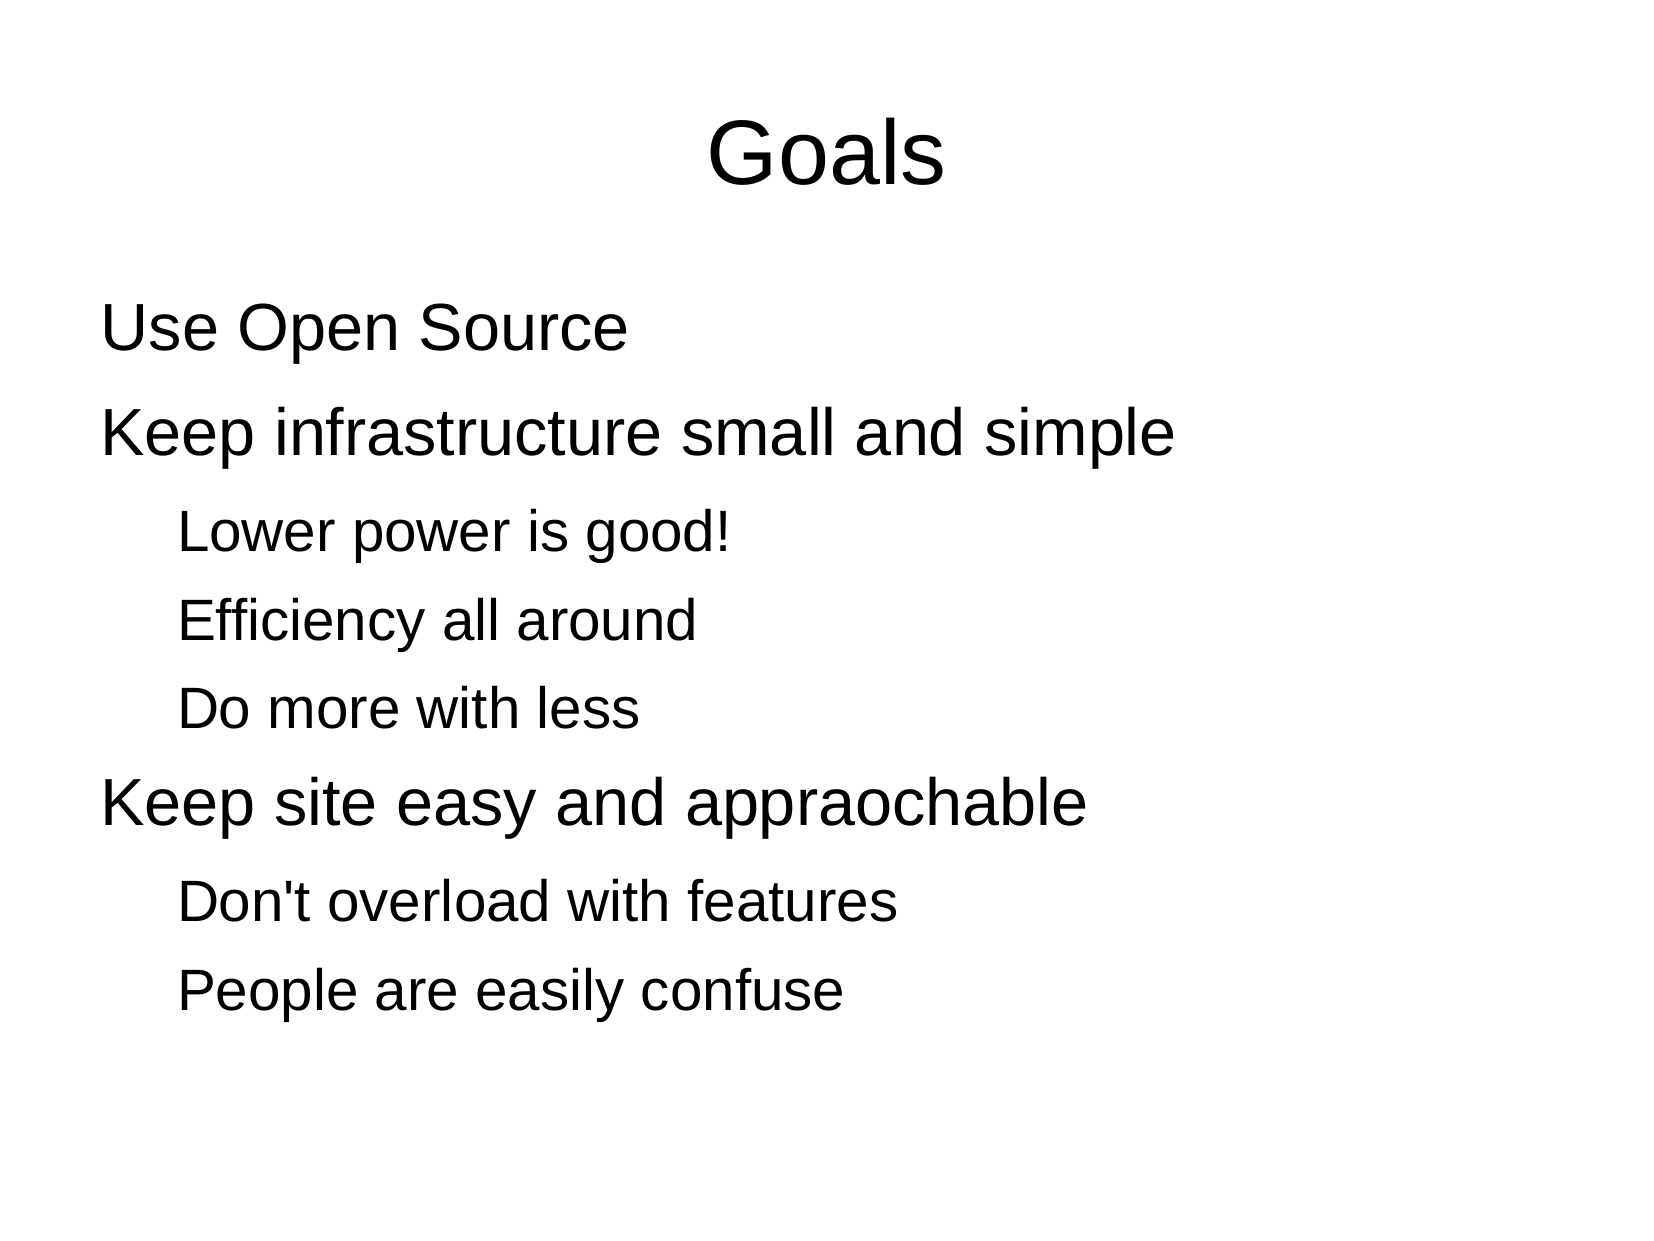

# Goals
Use Open Source
Keep infrastructure small and simple
Lower power is good!
Efficiency all around
Do more with less
Keep site easy and appraochable
Don't overload with features
People are easily confuse